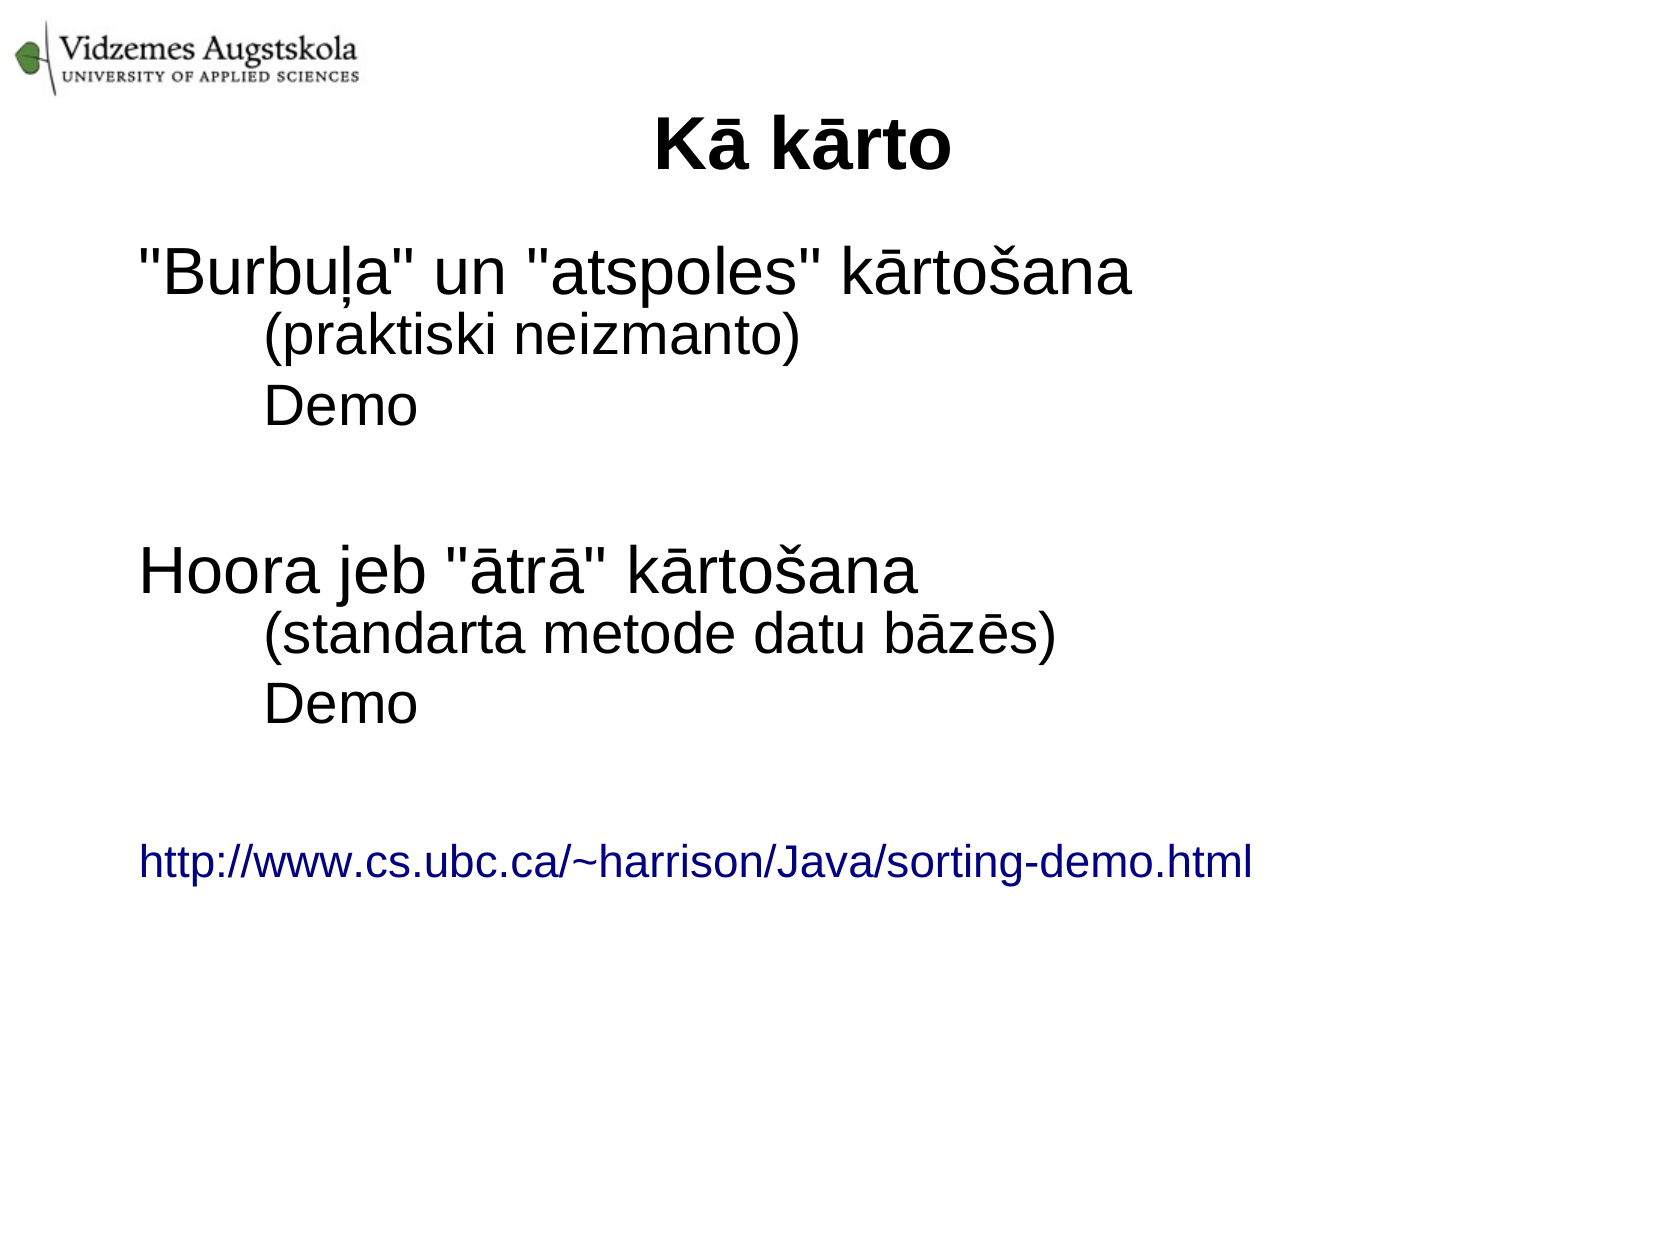

# Kā kārto
"Burbuļa" un "atspoles" kārtošana
(praktiski neizmanto)
Demo
Hoora jeb "ātrā" kārtošana
(standarta metode datu bāzēs)
Demo
http://www.cs.ubc.ca/~harrison/Java/sorting-demo.html